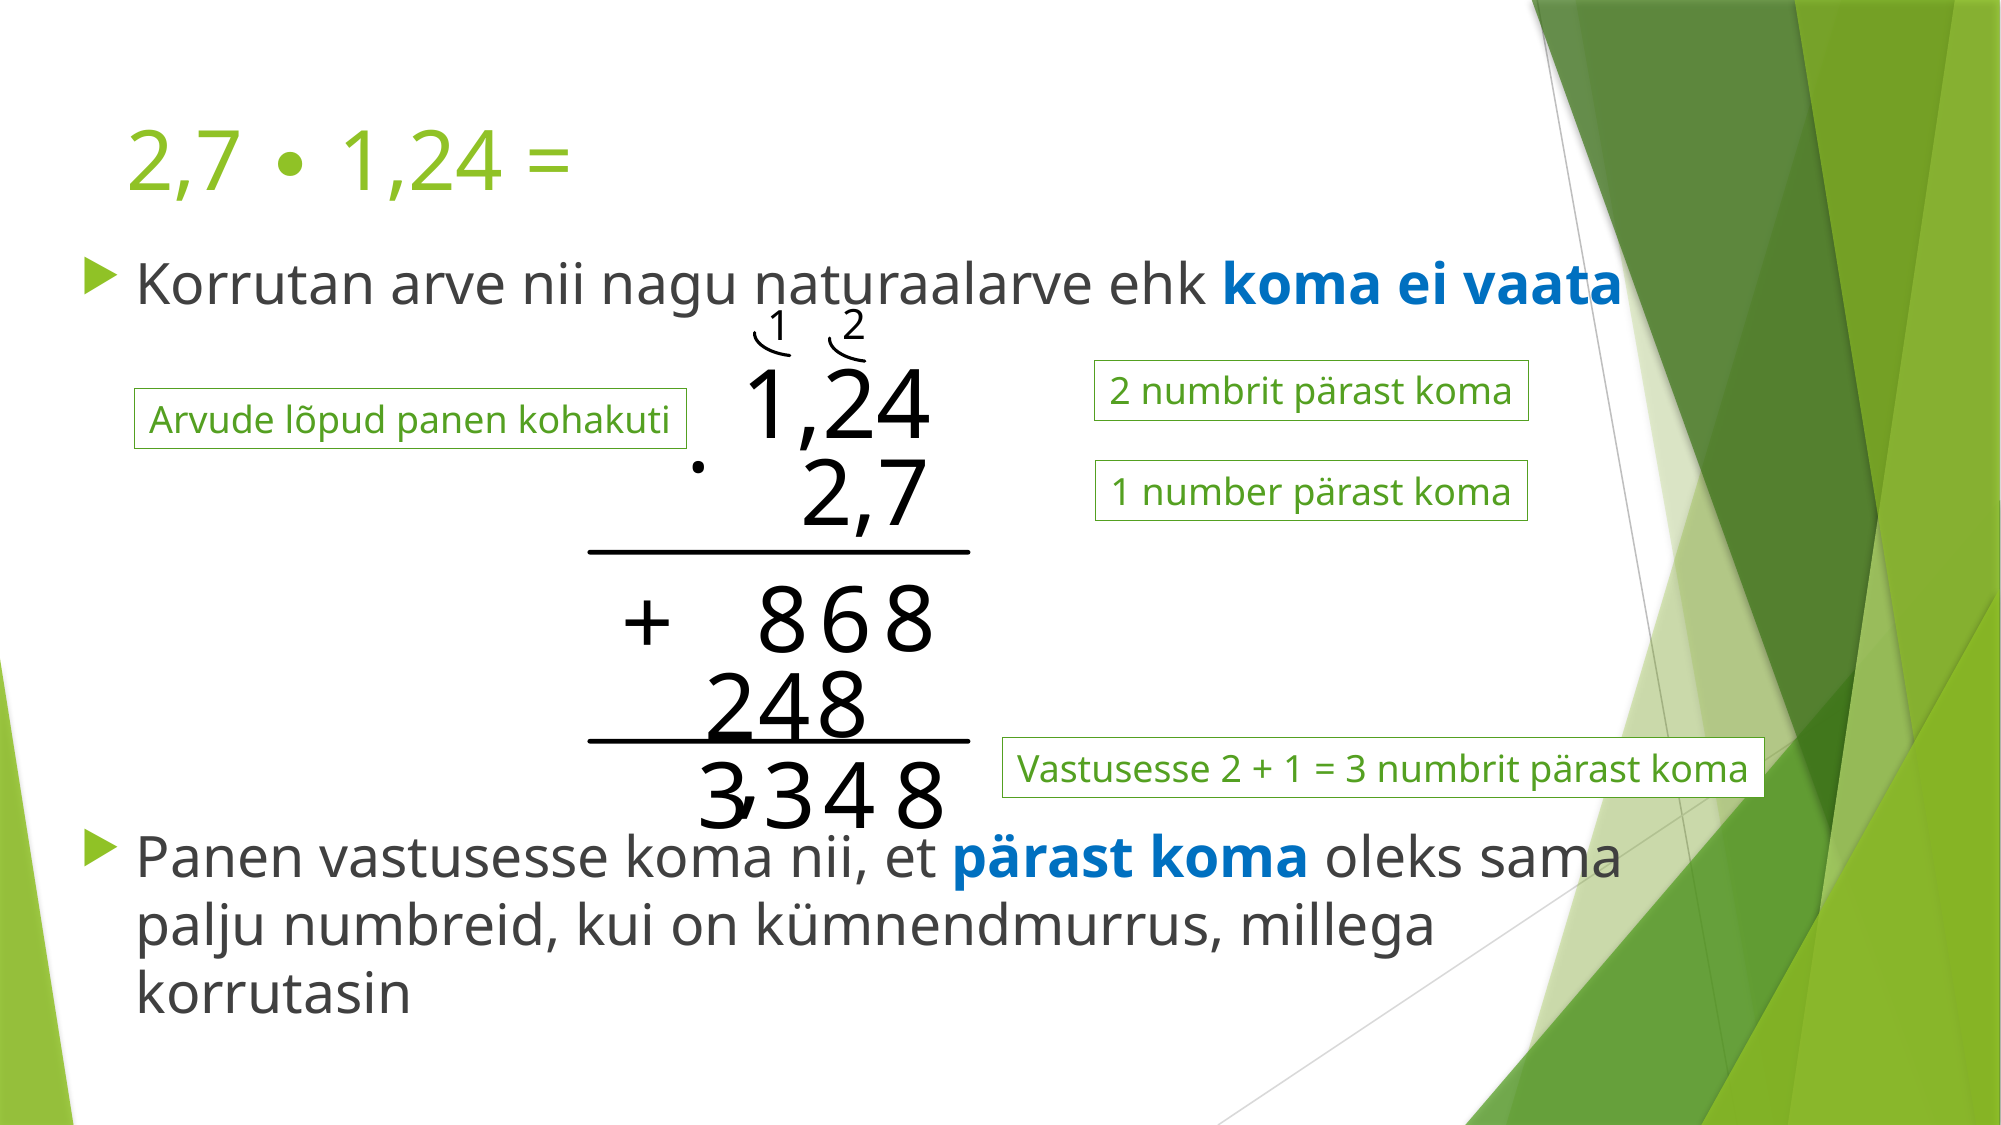

# 2,7 ∙ 1,24 =
Korrutan arve nii nagu naturaalarve ehk koma ei vaata
Panen vastusesse koma nii, et pärast koma oleks sama palju numbreid, kui on kümnendmurrus, millega korrutasin
2
1
1,24
2 numbrit pärast koma
.
Arvude lõpud panen kohakuti
2,7
1 number pärast koma
8
8
6
+
8
2
4
,
3
4
8
3
Vastusesse 2 + 1 = 3 numbrit pärast koma